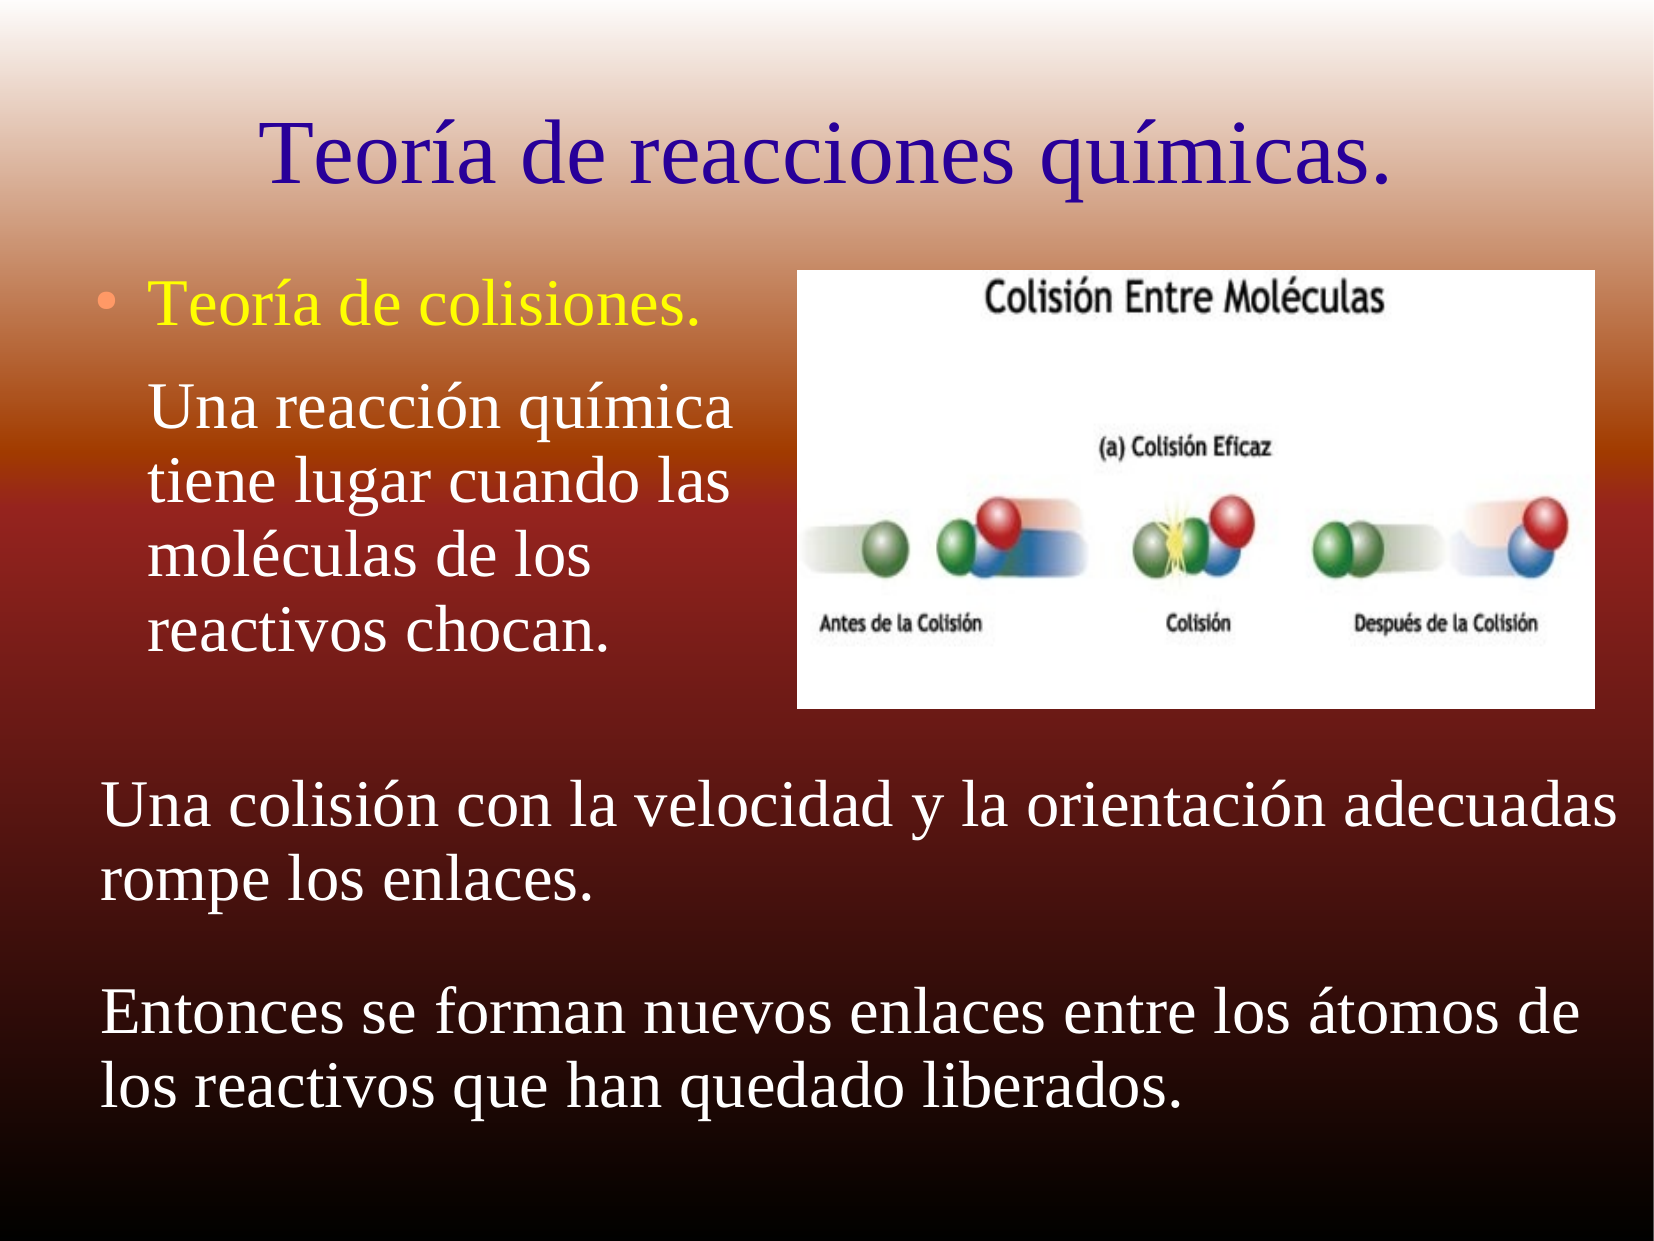

# Teoría de reacciones químicas.
Teoría de colisiones.
Una reacción química tiene lugar cuando las moléculas de los reactivos chocan.
Una colisión con la velocidad y la orientación adecuadas rompe los enlaces.
Entonces se forman nuevos enlaces entre los átomos de los reactivos que han quedado liberados.